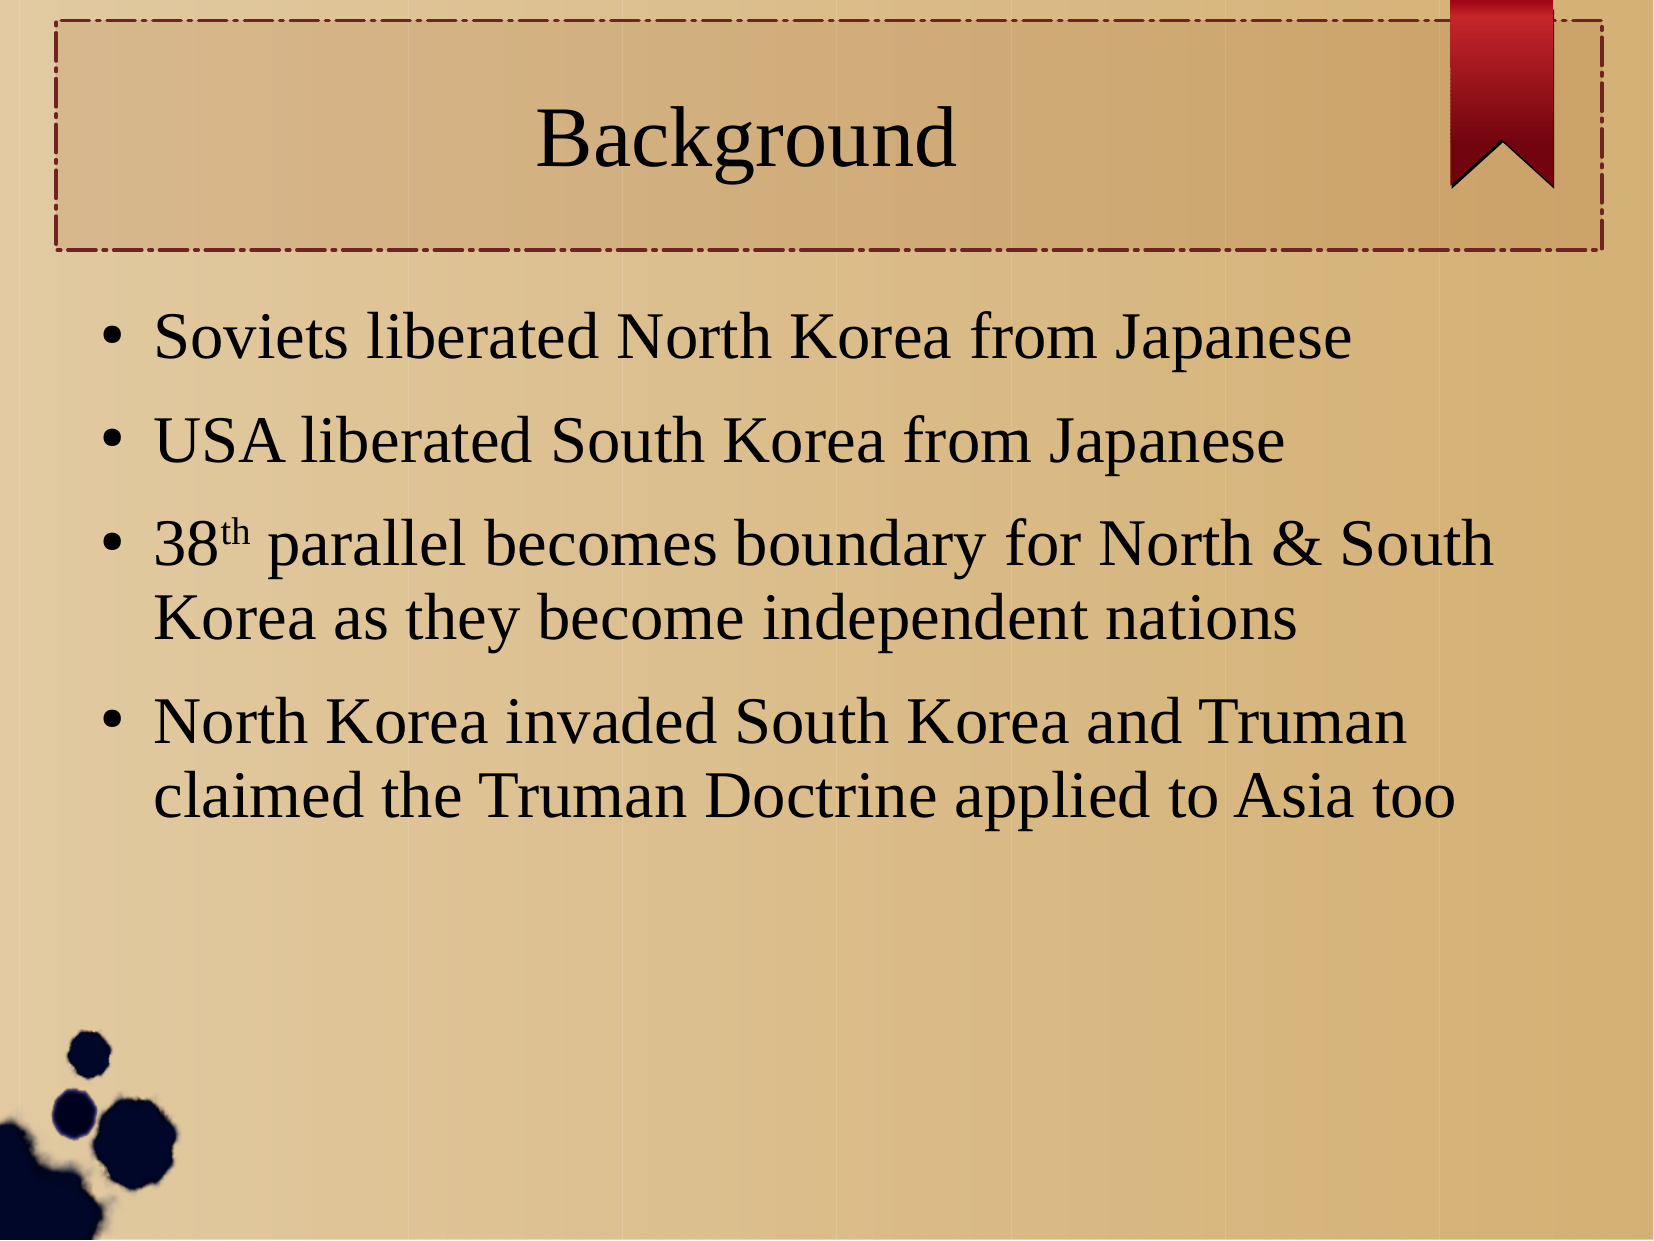

# Background
Soviets liberated North Korea from Japanese
USA liberated South Korea from Japanese
38th parallel becomes boundary for North & South Korea as they become independent nations
North Korea invaded South Korea and Truman claimed the Truman Doctrine applied to Asia too